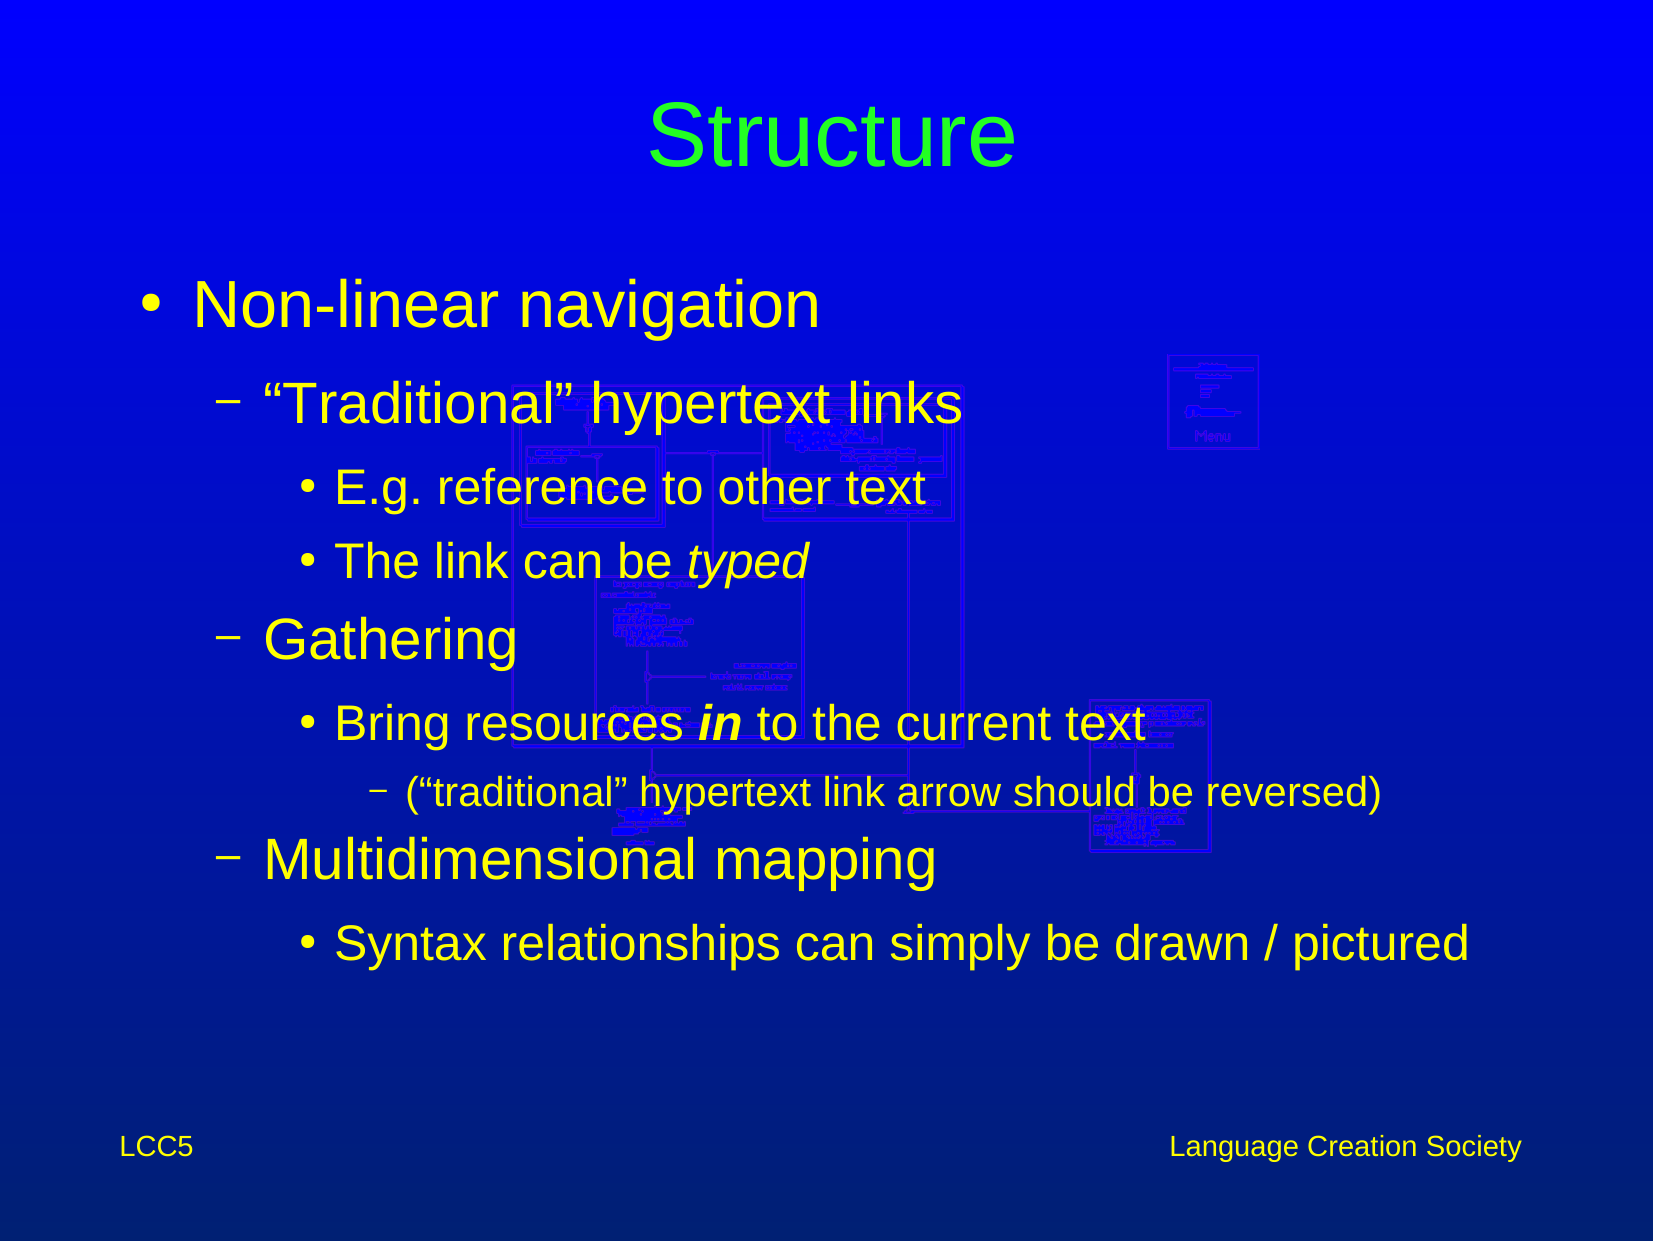

# Structure
Non-linear navigation
“Traditional” hypertext links
E.g. reference to other text
The link can be typed
Gathering
Bring resources in to the current text
(“traditional” hypertext link arrow should be reversed)
Multidimensional mapping
Syntax relationships can simply be drawn / pictured